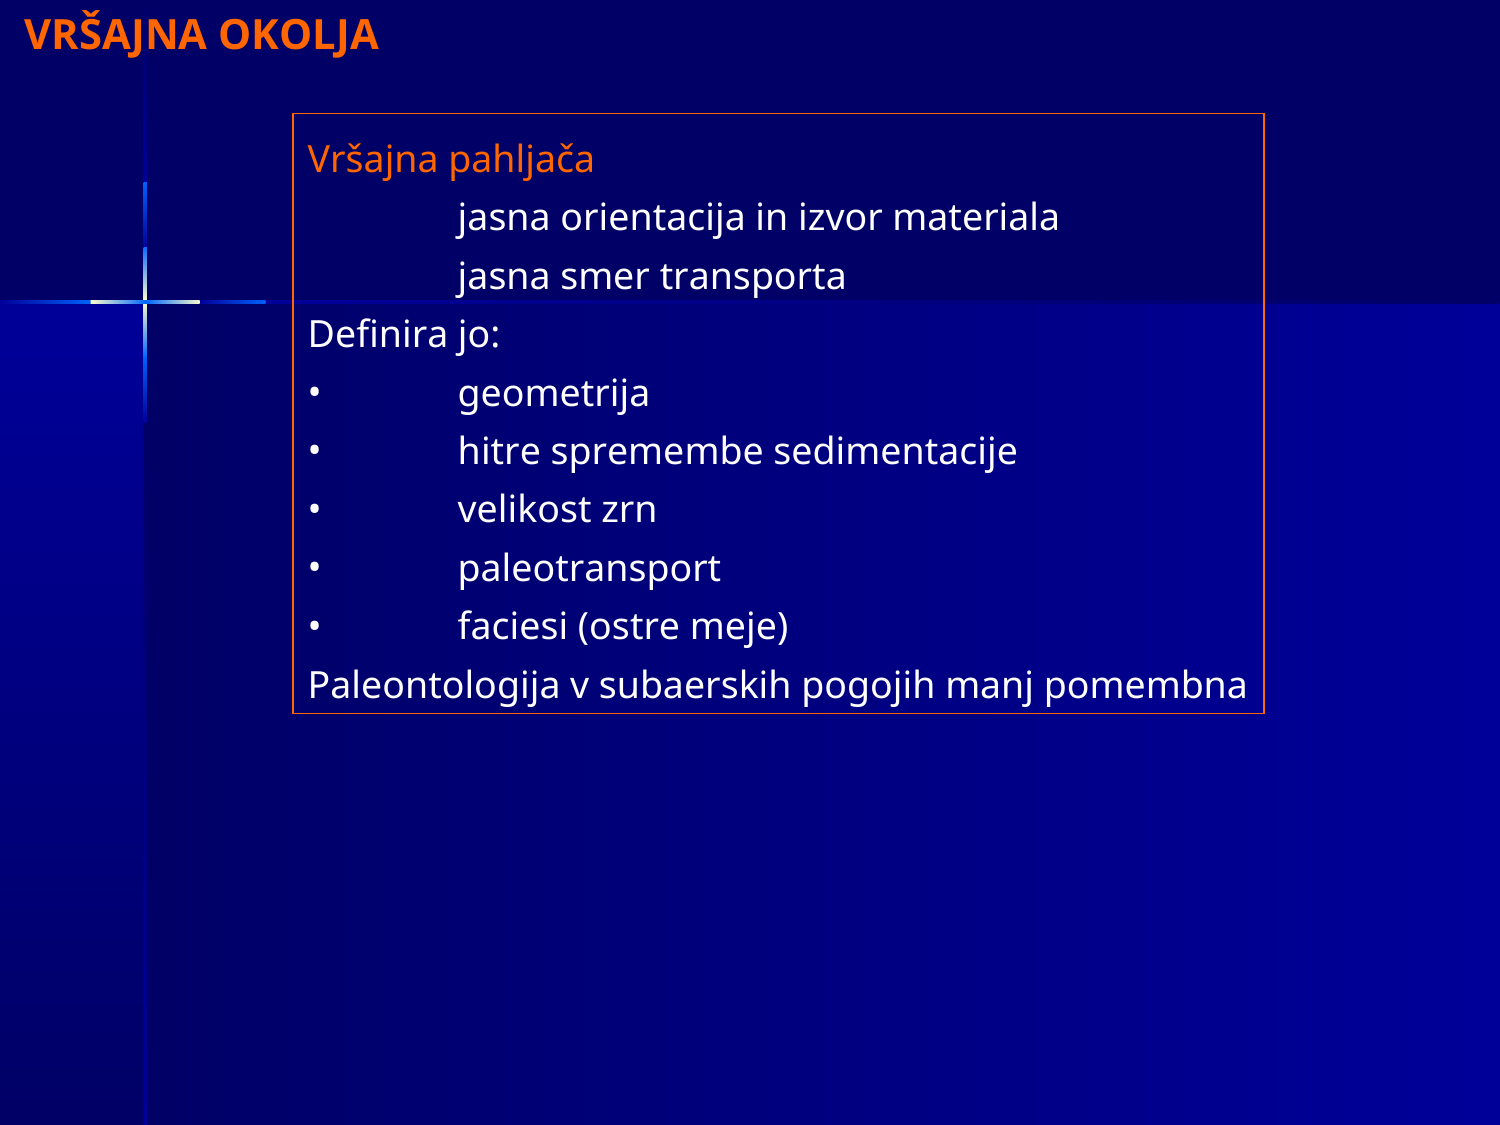

VRŠAJNA OKOLJA
Vršajna pahljača
	jasna orientacija in izvor materiala
	jasna smer transporta
Definira jo:
	geometrija
	hitre spremembe sedimentacije
	velikost zrn
	paleotransport
	faciesi (ostre meje)
Paleontologija v subaerskih pogojih manj pomembna